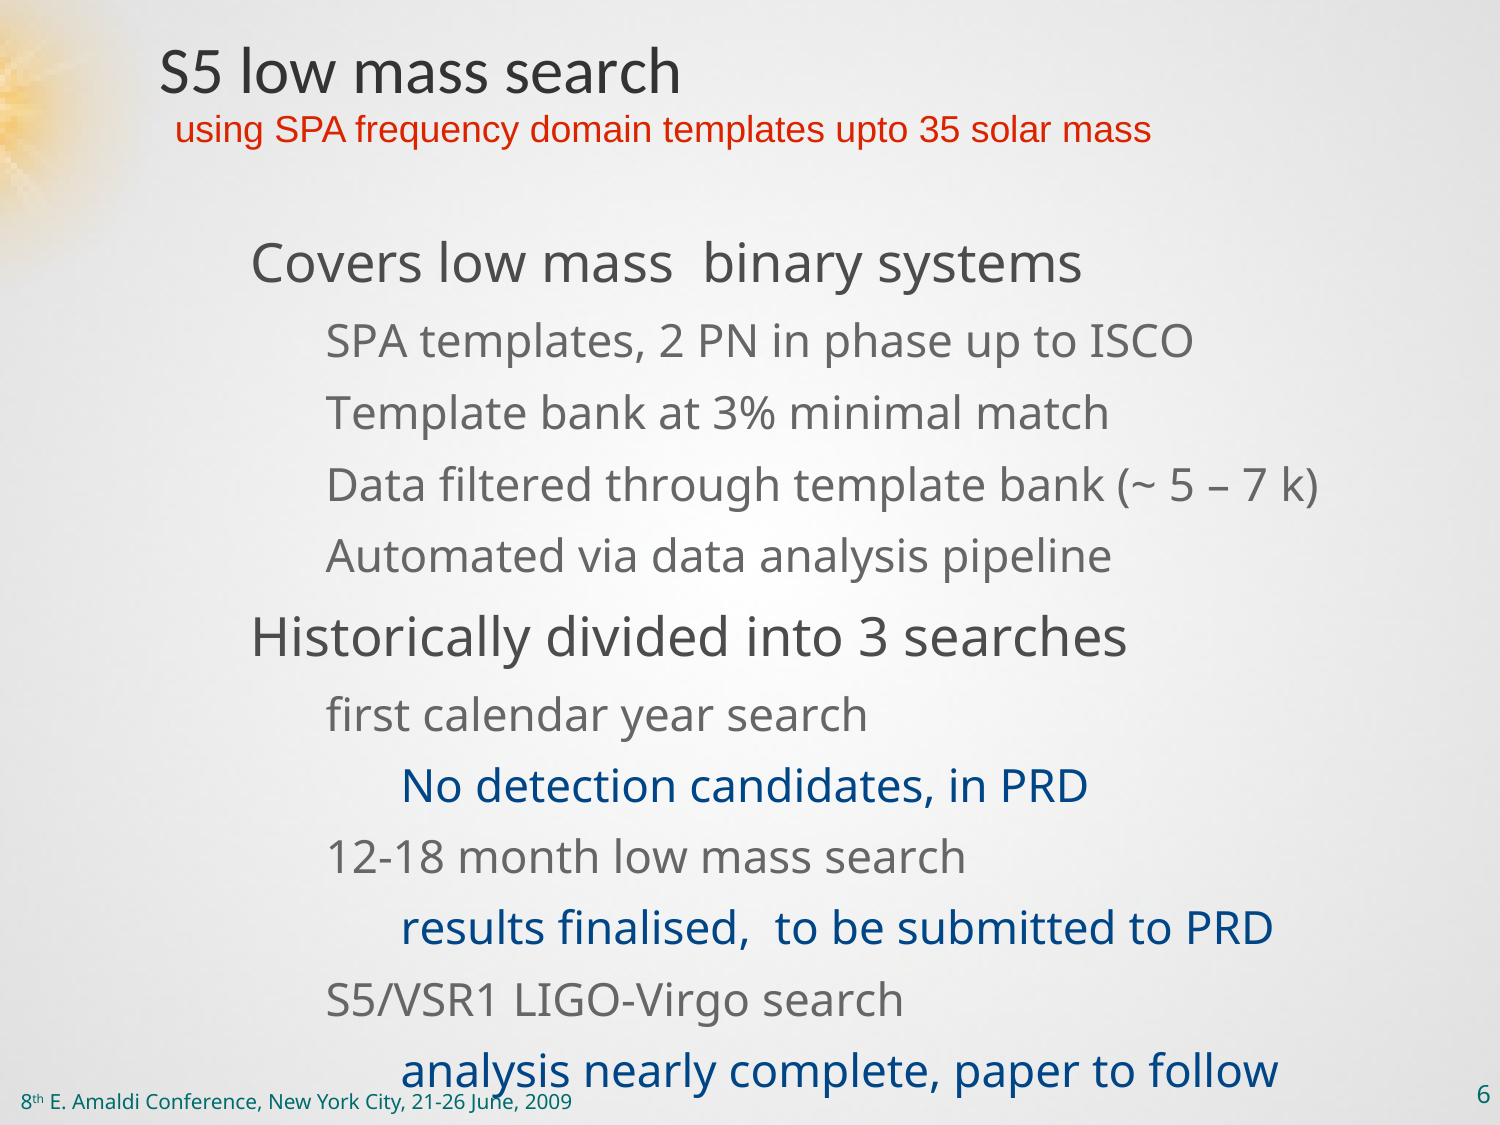

# S5 low mass search
using SPA frequency domain templates upto 35 solar mass
Covers low mass binary systems
SPA templates, 2 PN in phase up to ISCO
Template bank at 3% minimal match
Data filtered through template bank (~ 5 – 7 k)
Automated via data analysis pipeline
Historically divided into 3 searches
first calendar year search
No detection candidates, in PRD
12-18 month low mass search
results finalised, to be submitted to PRD
S5/VSR1 LIGO-Virgo search
analysis nearly complete, paper to follow